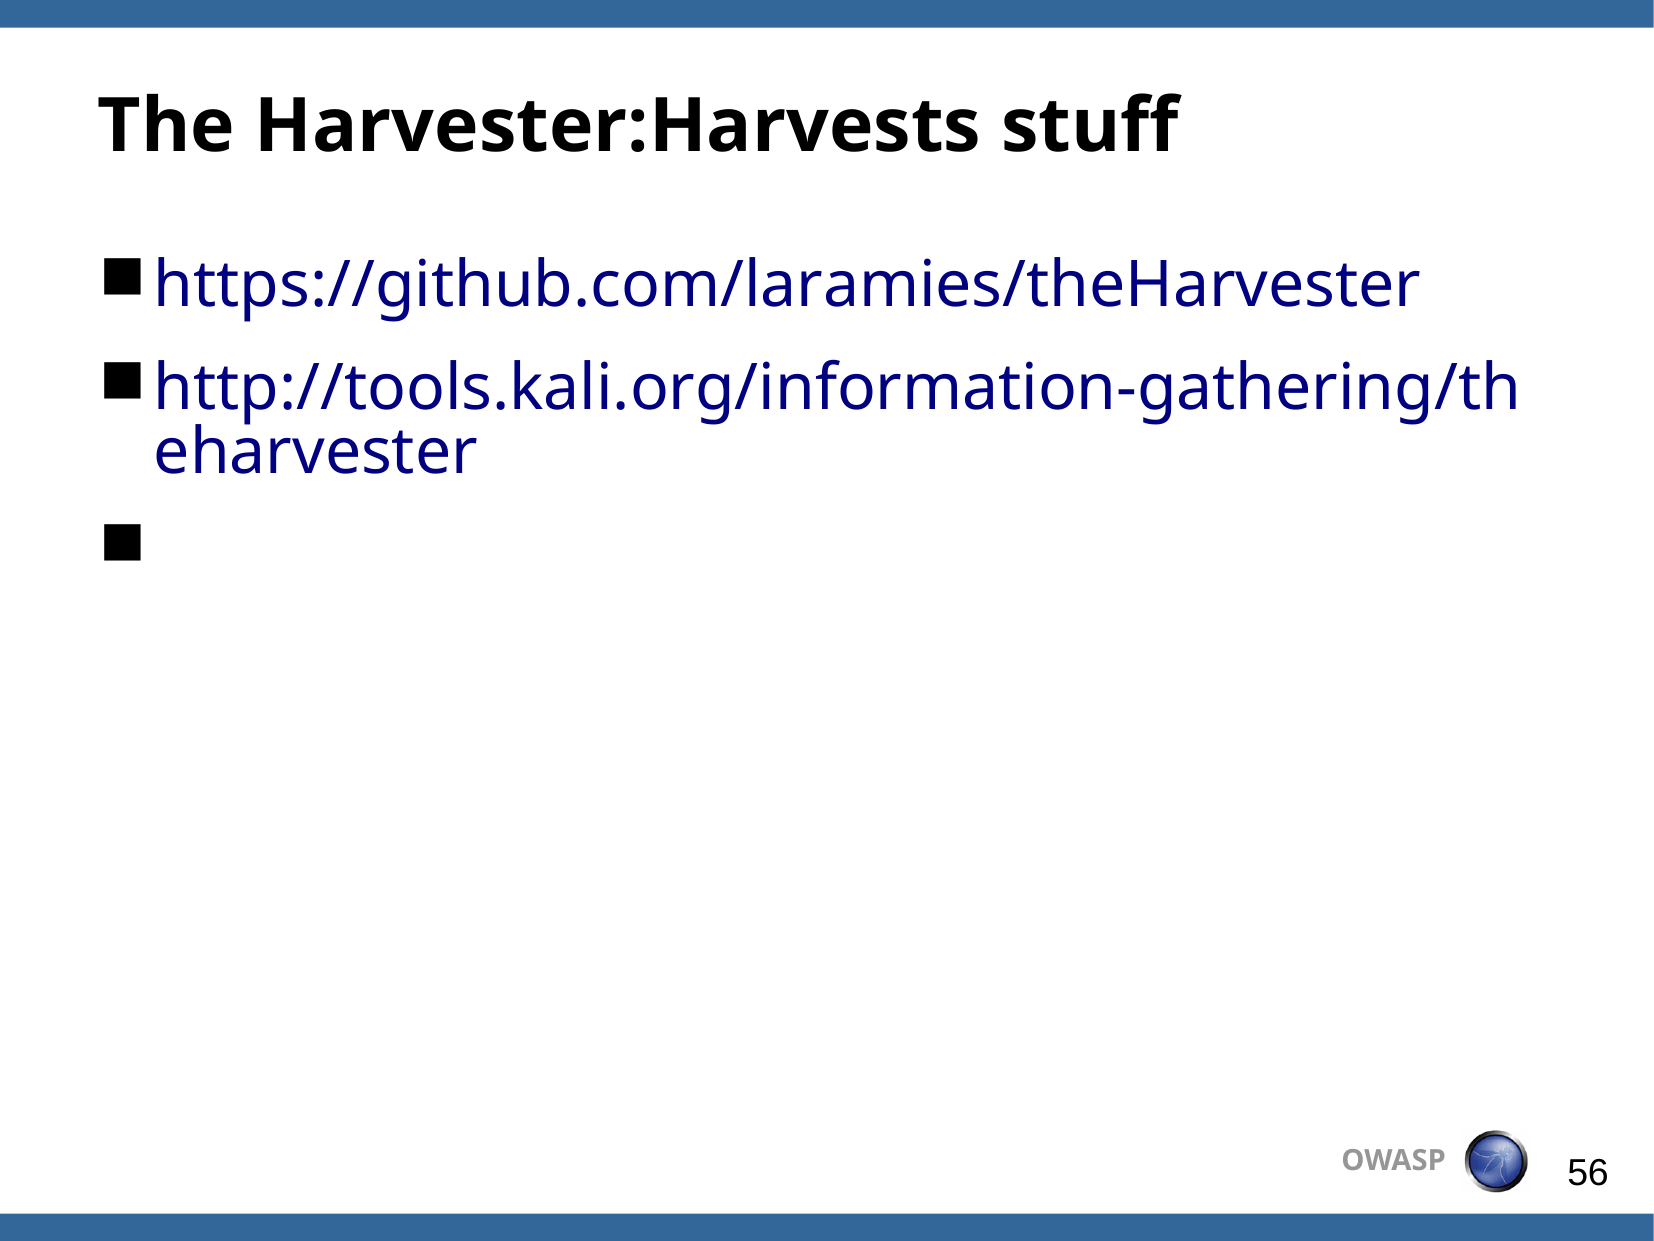

# The Harvester:Harvests stuff
https://github.com/laramies/theHarvester
http://tools.kali.org/information-gathering/theharvester
56